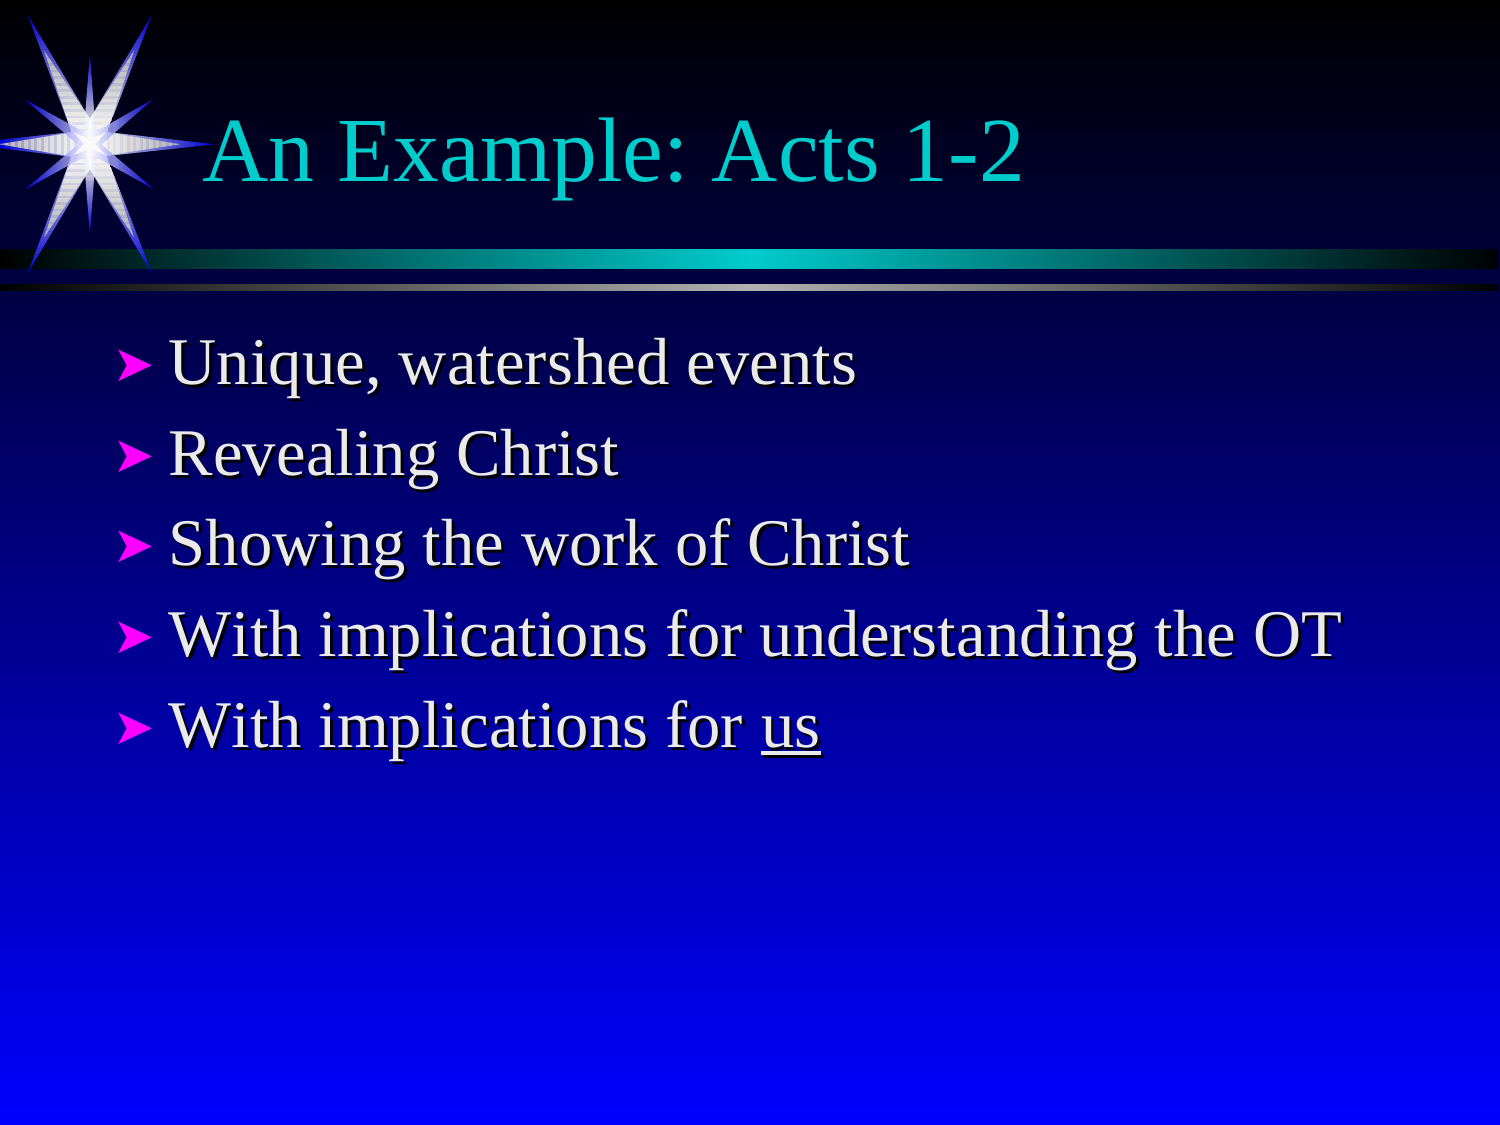

# An Example: Acts 1-2
Unique, watershed events
Revealing Christ
Showing the work of Christ
With implications for understanding the OT
With implications for us